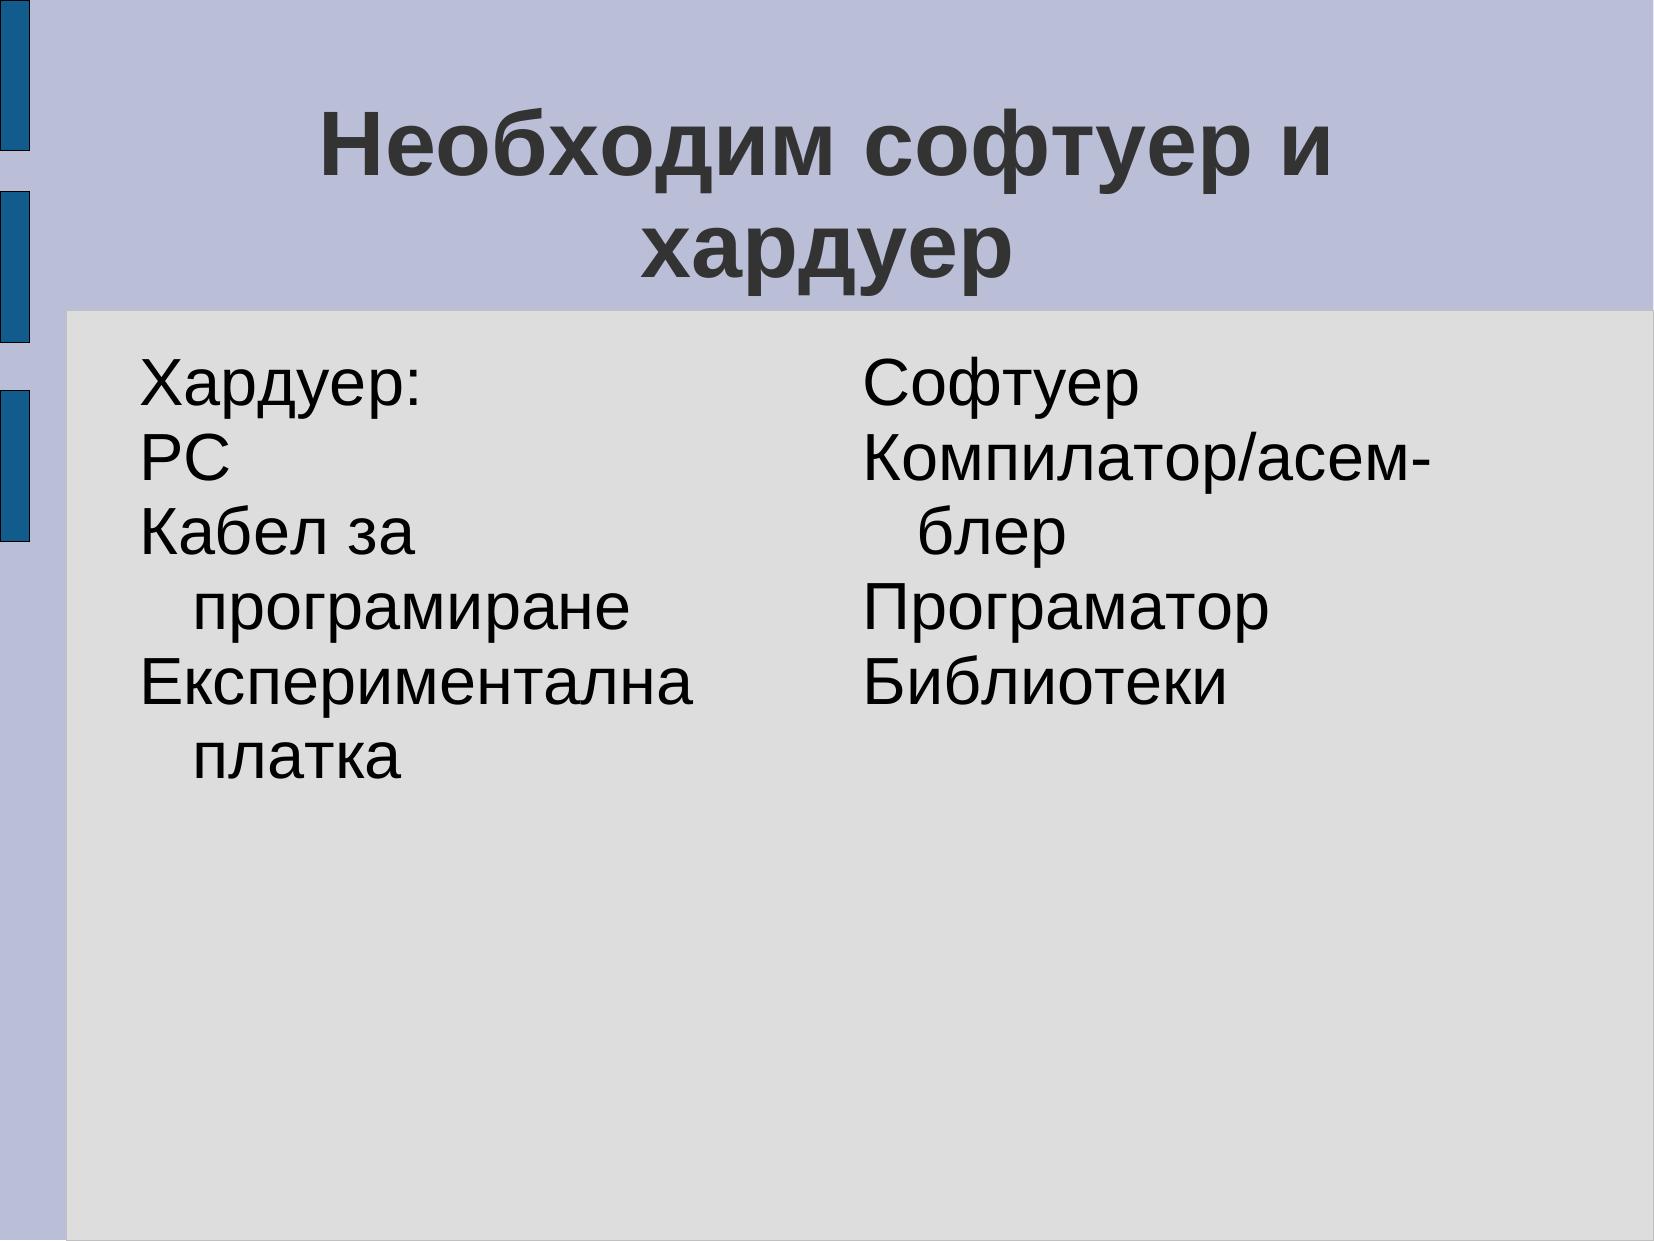

# Необходим софтуер и хардуер
Хардуер:
PC
Кабел за програмиране
Експериментална платка
Софтуер
Компилатор/асем-блер
Програматор
Библиотеки